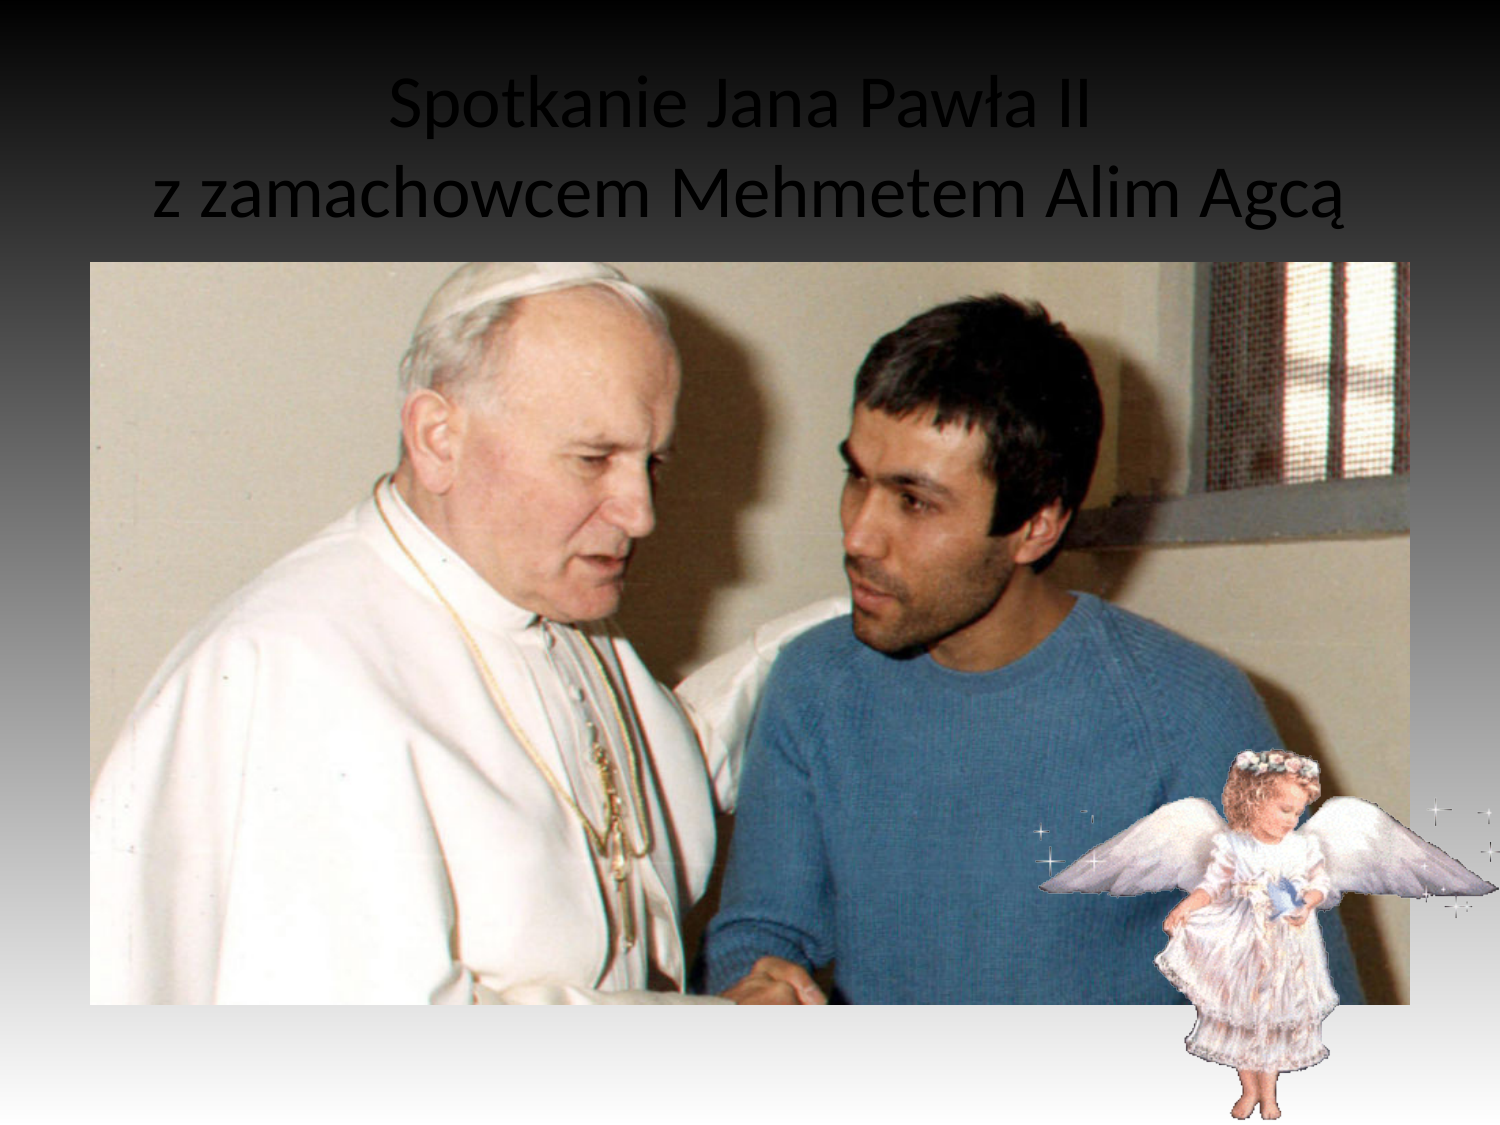

# Spotkanie Jana Pawła II z zamachowcem Mehmetem Alim Agcą